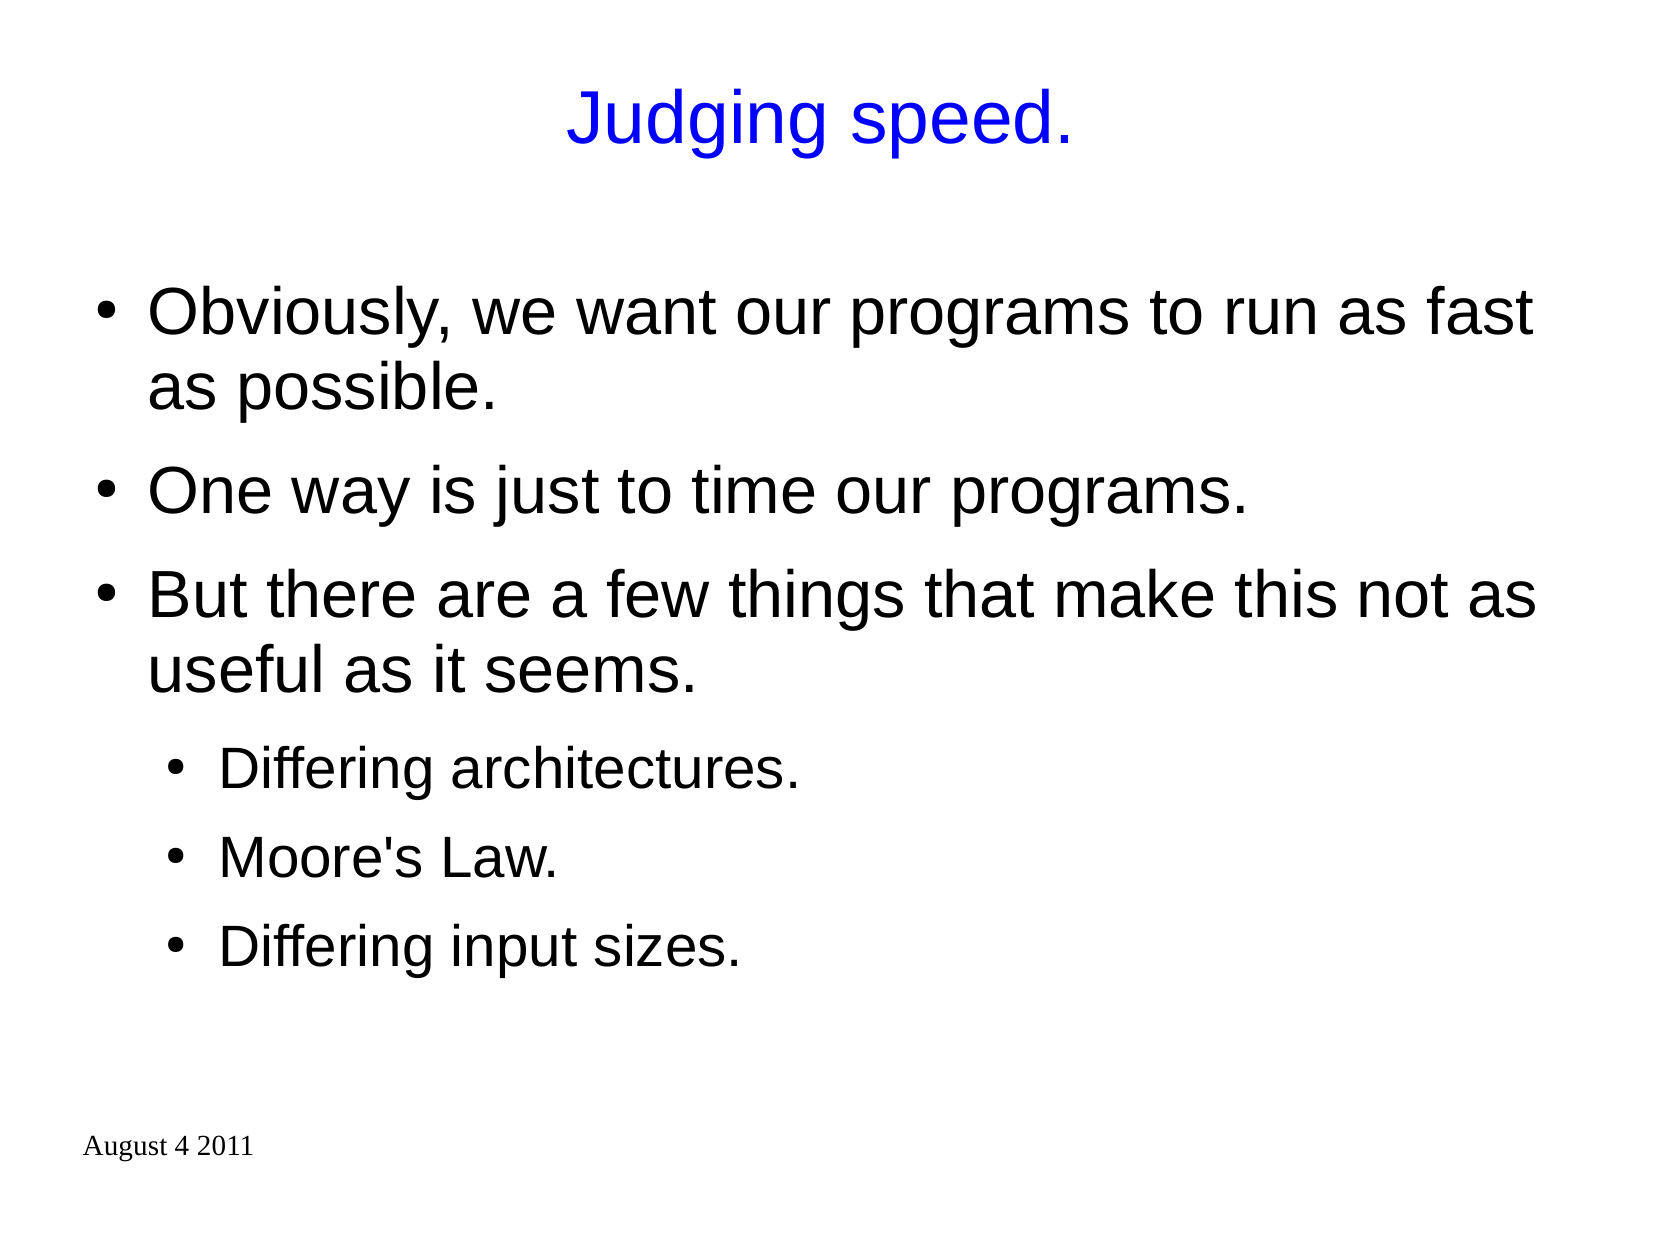

# Judging speed.
Obviously, we want our programs to run as fast as possible.
One way is just to time our programs.
But there are a few things that make this not as useful as it seems.
Differing architectures.
Moore's Law.
Differing input sizes.
August 4 2011